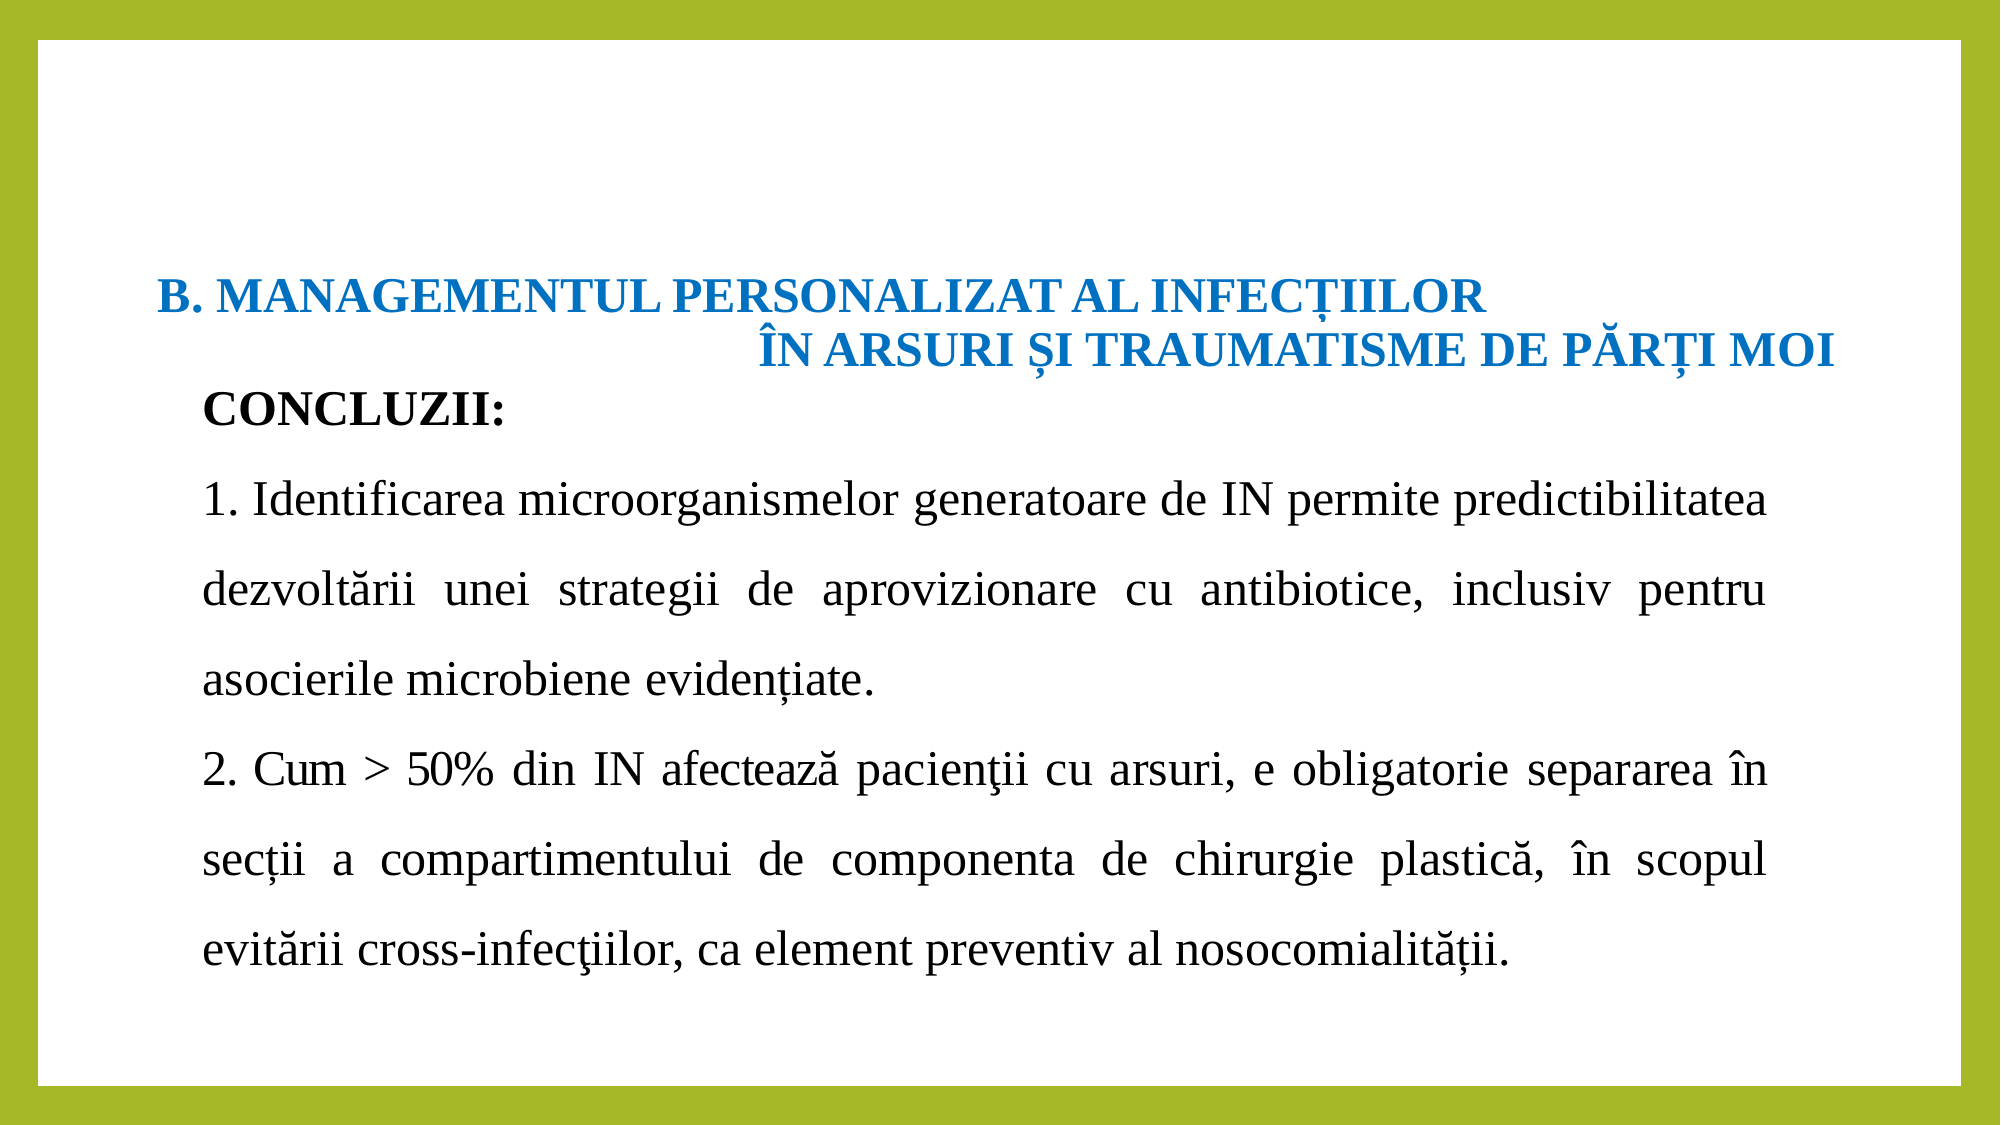

# B. MANAGEMENTUL PERSONALIZAT AL INFECȚIILOR ÎN ARSURI ȘI TRAUMATISME DE PĂRȚI MOI
CONCLUZII:
1. Identificarea microorganismelor generatoare de IN permite predictibilitatea dezvoltării unei strategii de aprovizionare cu antibiotice, inclusiv pentru asocierile microbiene evidențiate.
2. Cum > 50% din IN afectează pacienţii cu arsuri, e obligatorie separarea în secții a compartimentului de componenta de chirurgie plastică, în scopul evitării cross-infecţiilor, ca element preventiv al nosocomialității.